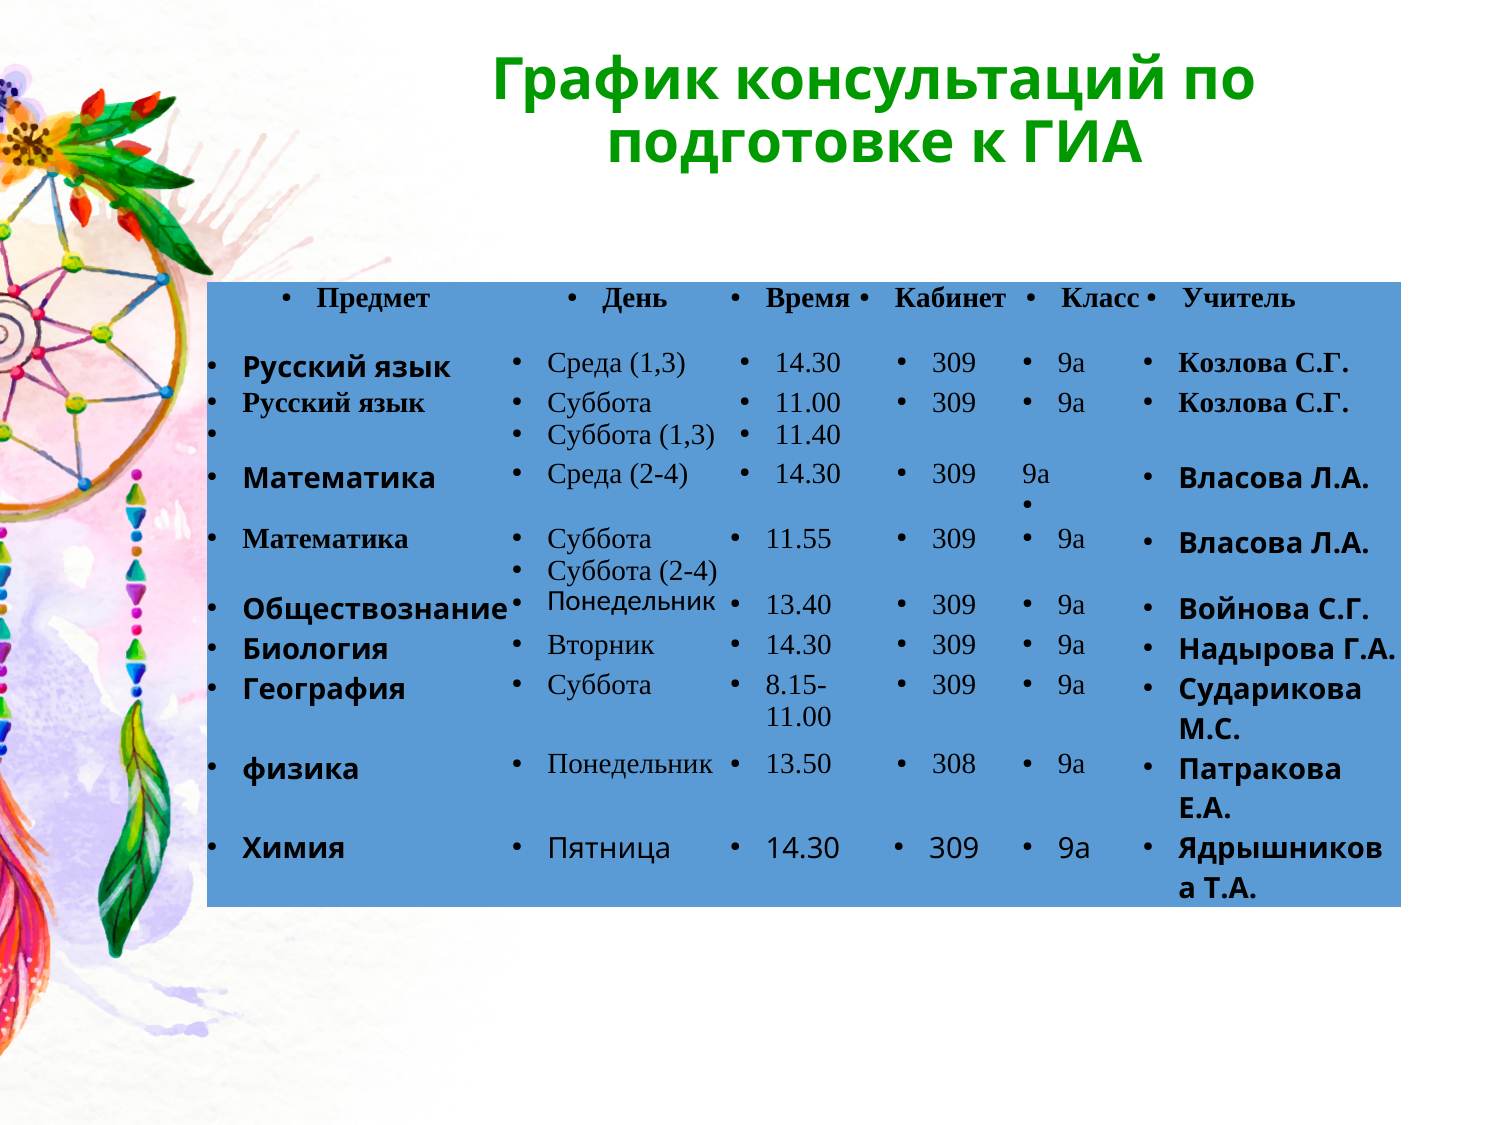

# График консультаций по подготовке к ГИА
| Предмет | День | Время | Кабинет | Класс | Учитель |
| --- | --- | --- | --- | --- | --- |
| Русский язык | Среда (1,3) | 14.30 | 309 | 9а | Козлова С.Г. |
| Русский язык | Суббота Суббота (1,3) | 11.00 11.40 | 309 | 9а | Козлова С.Г. |
| Математика | Среда (2-4) | 14.30 | 309 | 9а | Власова Л.А. |
| Математика | Суббота Суббота (2-4) | 11.55 | 309 | 9а | Власова Л.А. |
| Обществознание | Понедельник | 13.40 | 309 | 9а | Войнова С.Г. |
| Биология | Вторник | 14.30 | 309 | 9а | Надырова Г.А. |
| География | Суббота | 8.15-11.00 | 309 | 9а | Сударикова М.С. |
| физика | Понедельник | 13.50 | 308 | 9а | Патракова Е.А. |
| Химия | Пятница | 14.30 | 309 | 9а | Ядрышникова Т.А. |